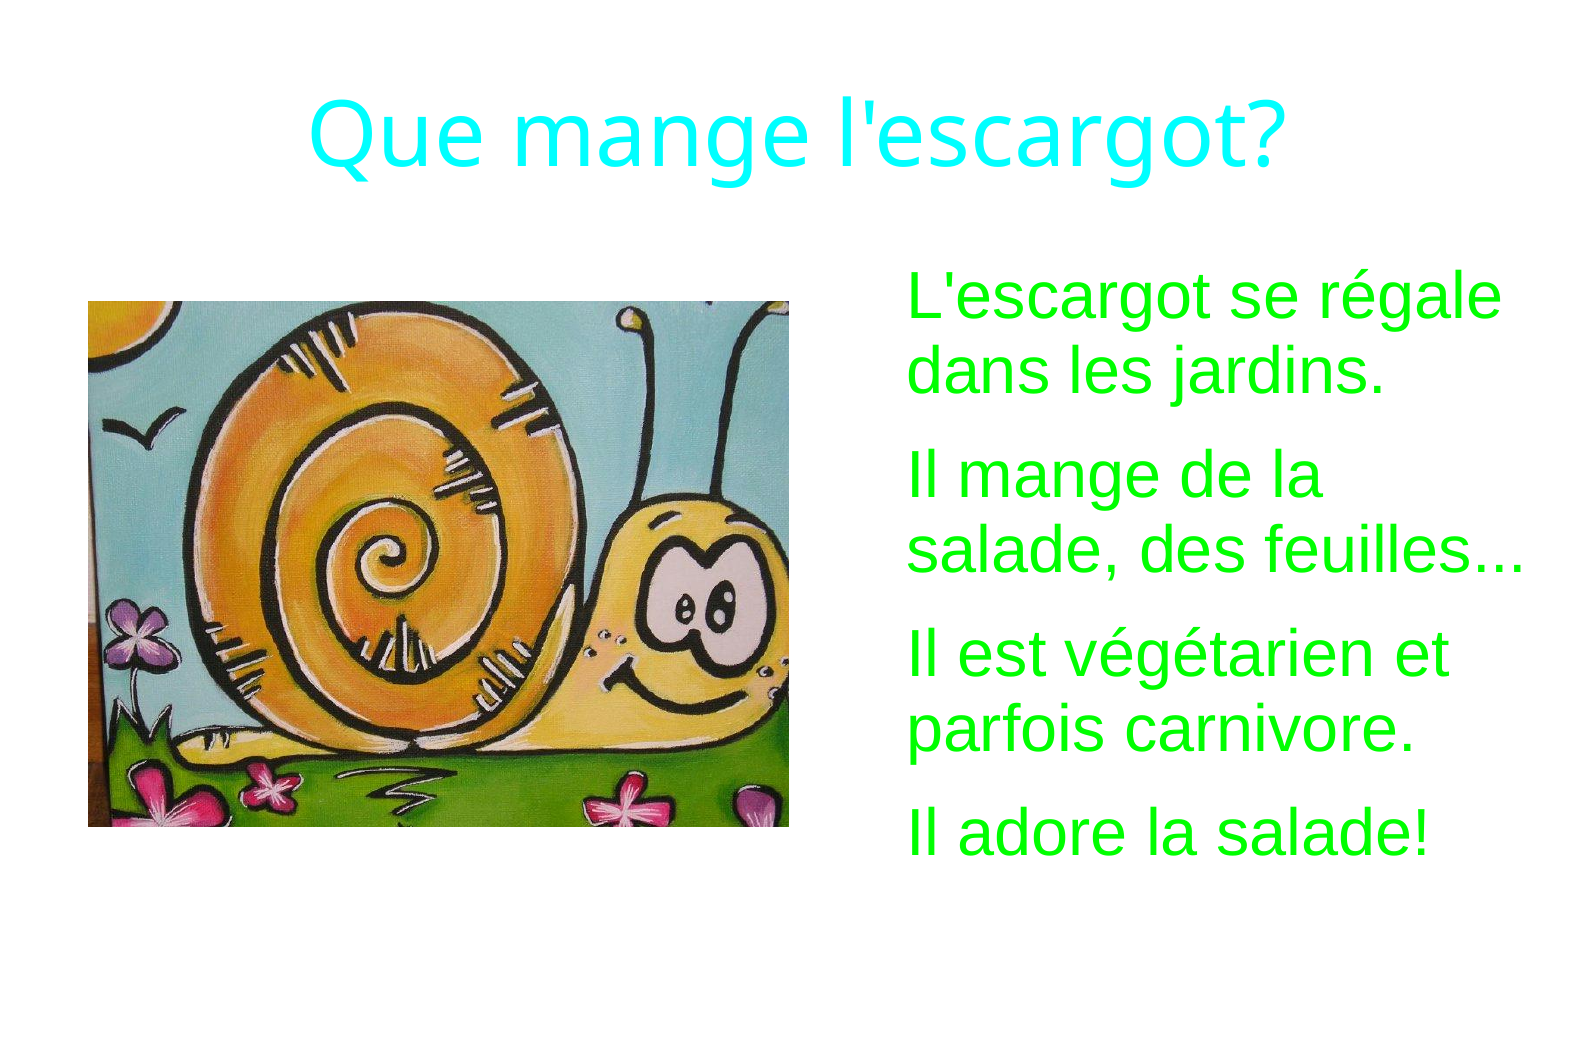

# Que mange l'escargot?
L'escargot se régale dans les jardins.
Il mange de la salade, des feuilles...
Il est végétarien et parfois carnivore.
Il adore la salade!